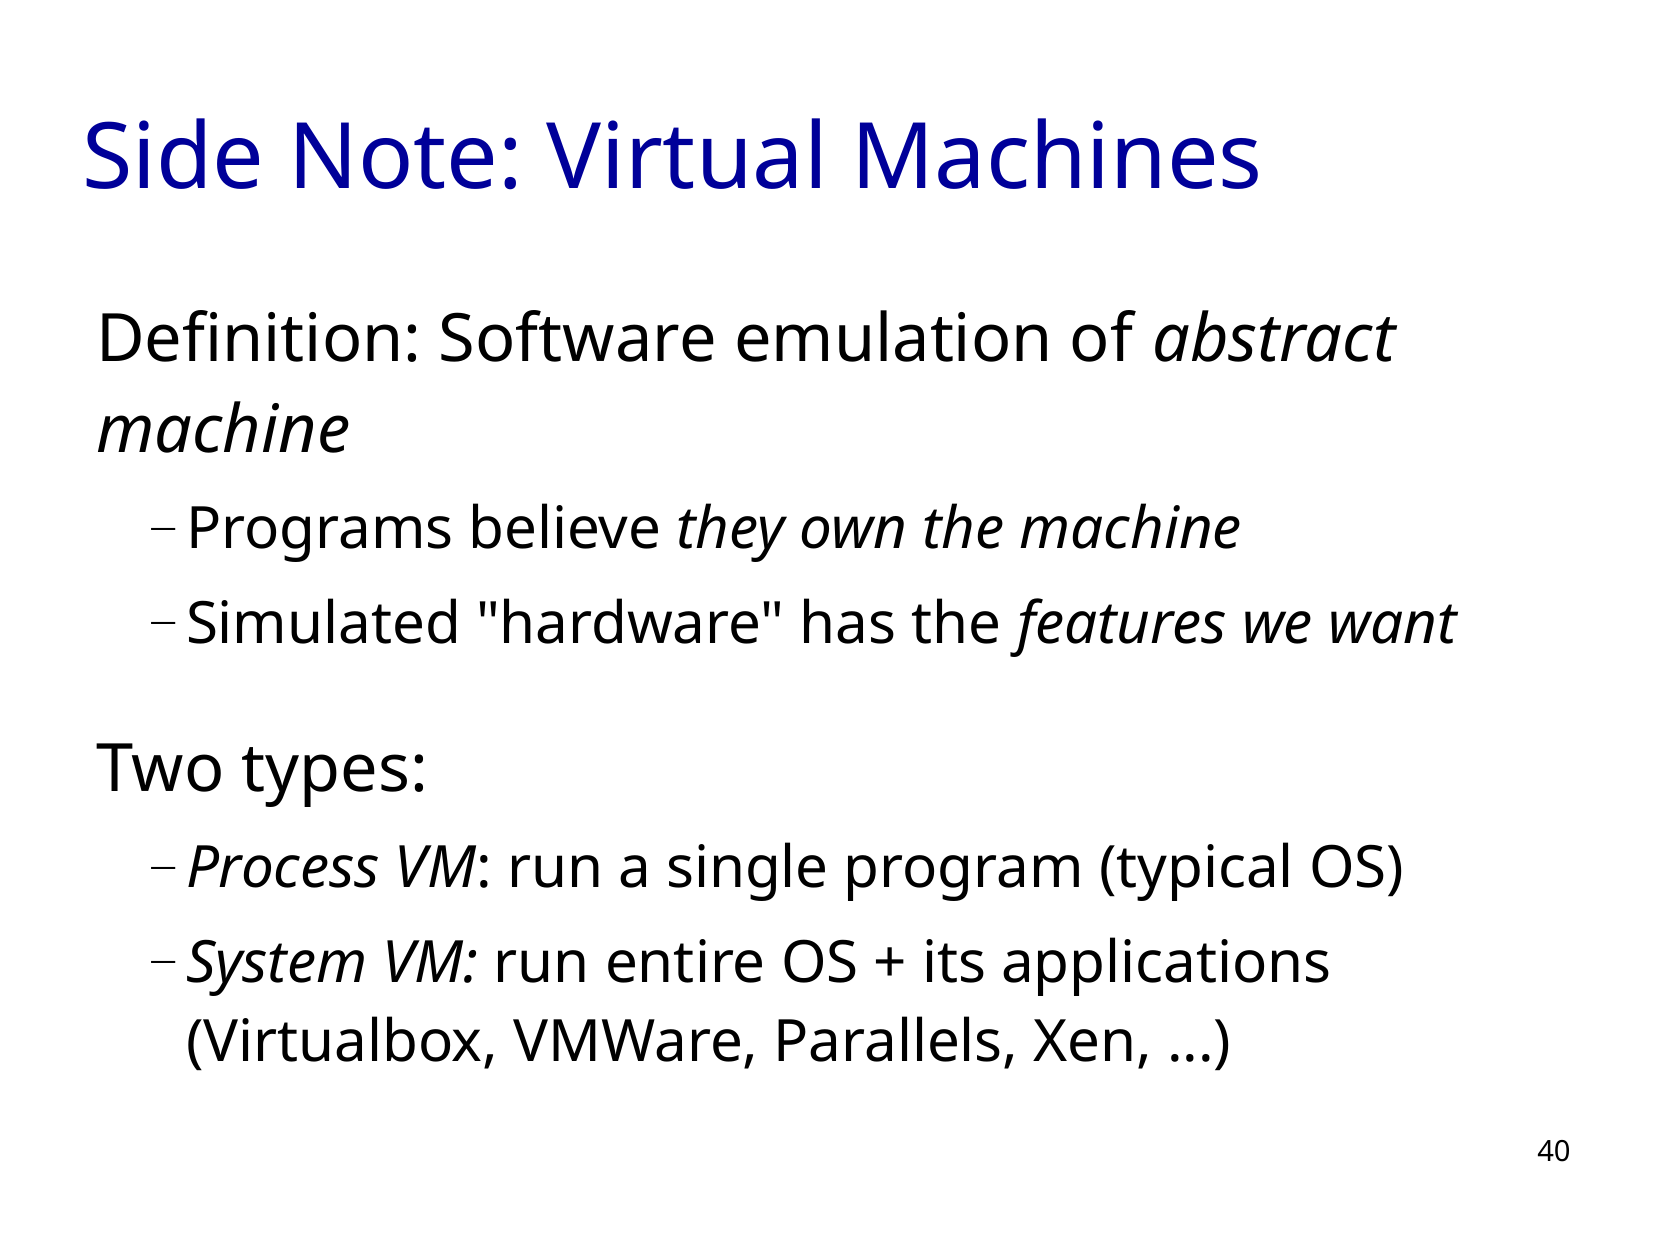

# Side Note: Virtual Machines
Definition: Software emulation of abstract machine
Programs believe they own the machine
Simulated "hardware" has the features we want
Two types:
Process VM: run a single program (typical OS)
System VM: run entire OS + its applications (Virtualbox, VMWare, Parallels, Xen, ...)
40